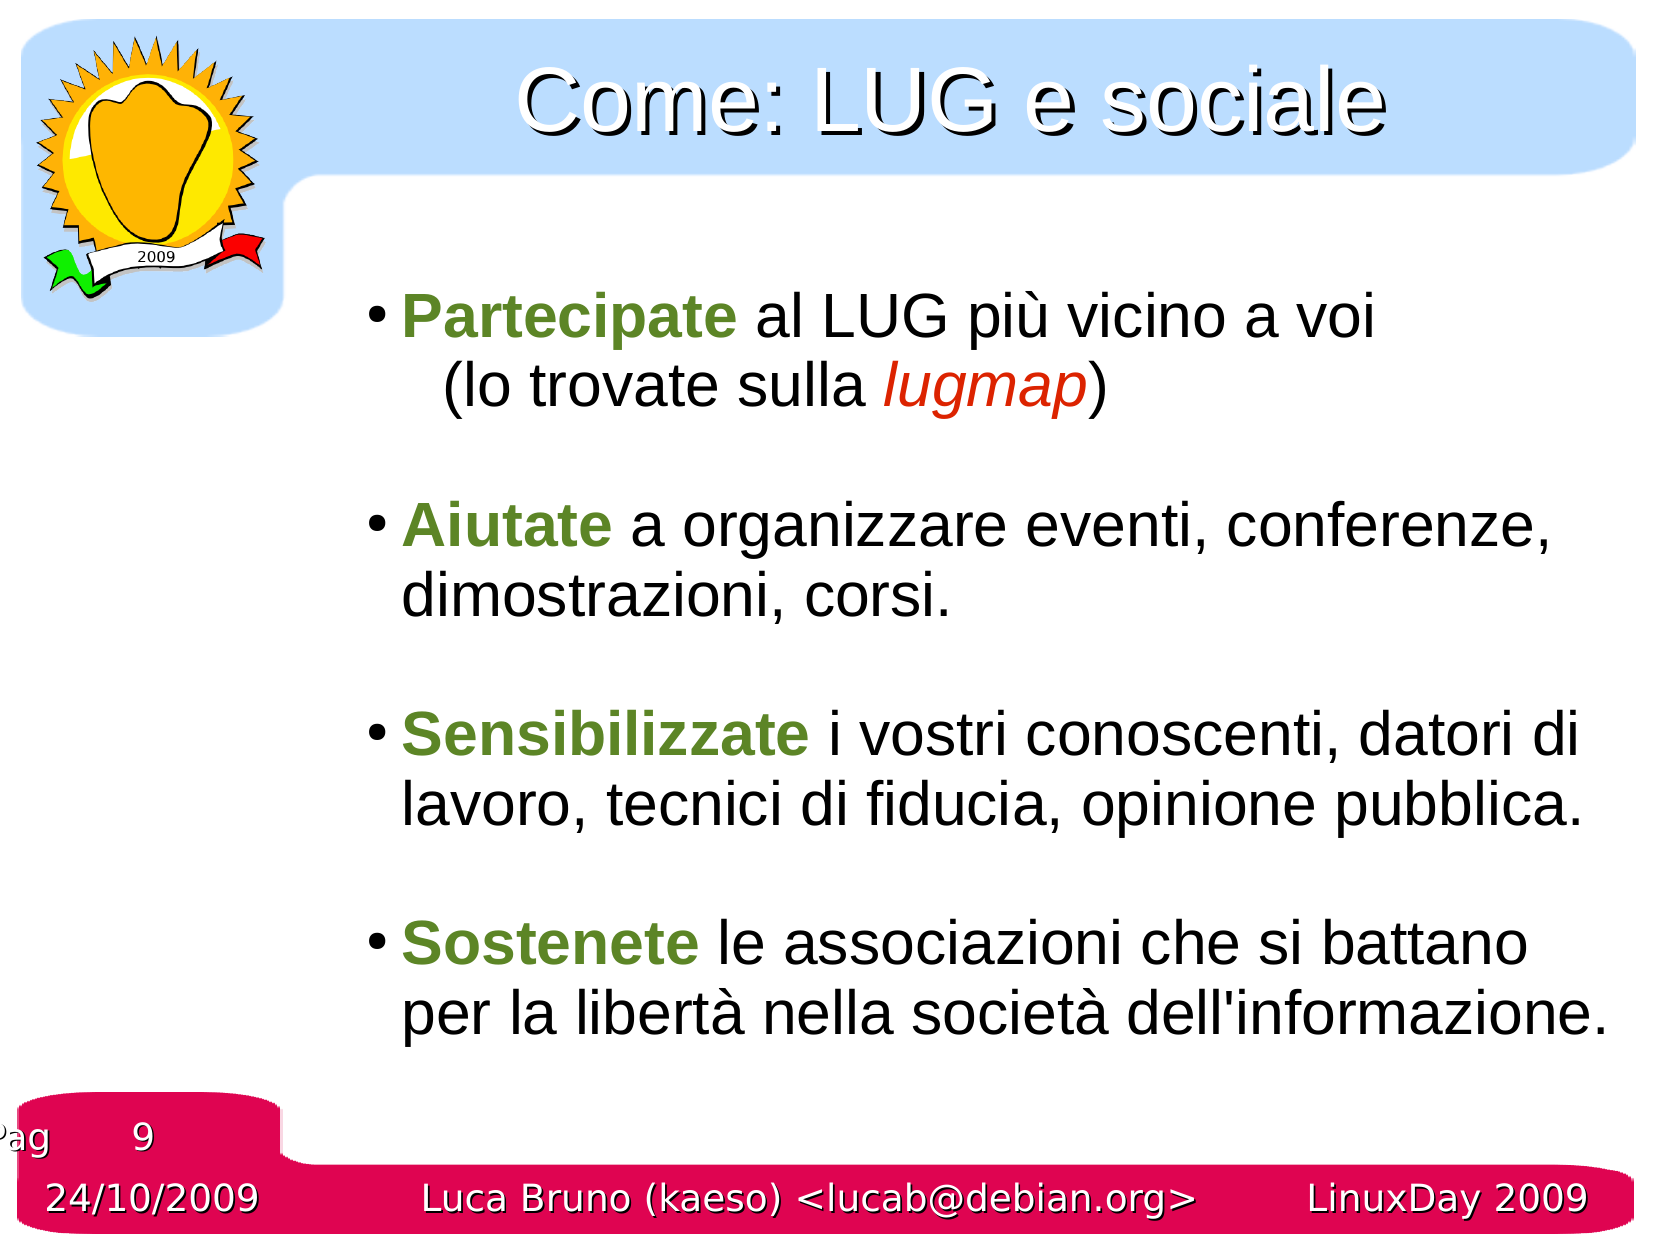

# Come: LUG e sociale
Partecipate al LUG più vicino a voi
		(lo trovate sulla lugmap)
Aiutate a organizzare eventi, conferenze, dimostrazioni, corsi.
Sensibilizzate i vostri conoscenti, datori di lavoro, tecnici di fiducia, opinione pubblica.
Sostenete le associazioni che si battano per la libertà nella società dell'informazione.
Pag
Luca Bruno (kaeso) <lucab@debian.org> 		LinuxDay 2009
24/10/2009